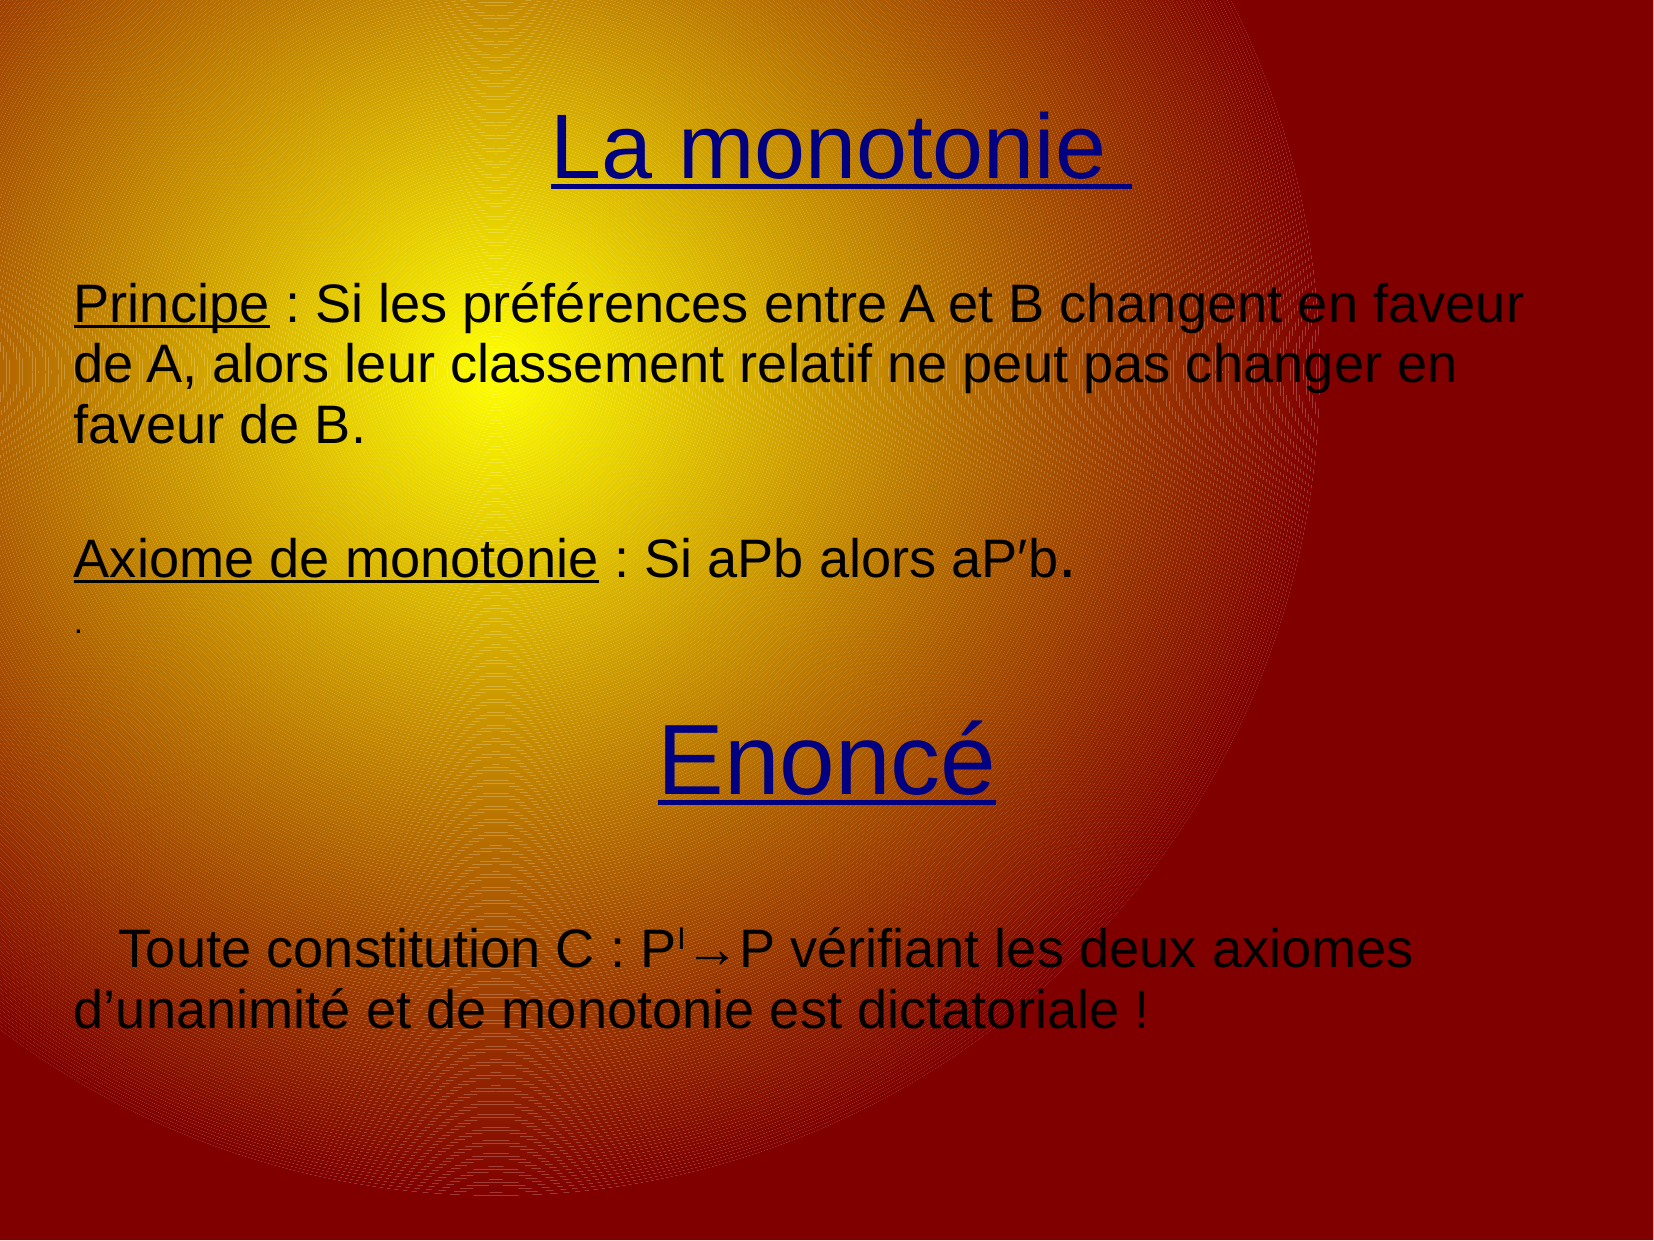

La monotonie
Principe : Si les préférences entre A et B changent en faveur de A, alors leur classement relatif ne peut pas changer en faveur de B.
Axiome de monotonie : Si aPb alors aP′b.
.
Enoncé
 Toute constitution C : PI→P vérifiant les deux axiomes d’unanimité et de monotonie est dictatoriale !